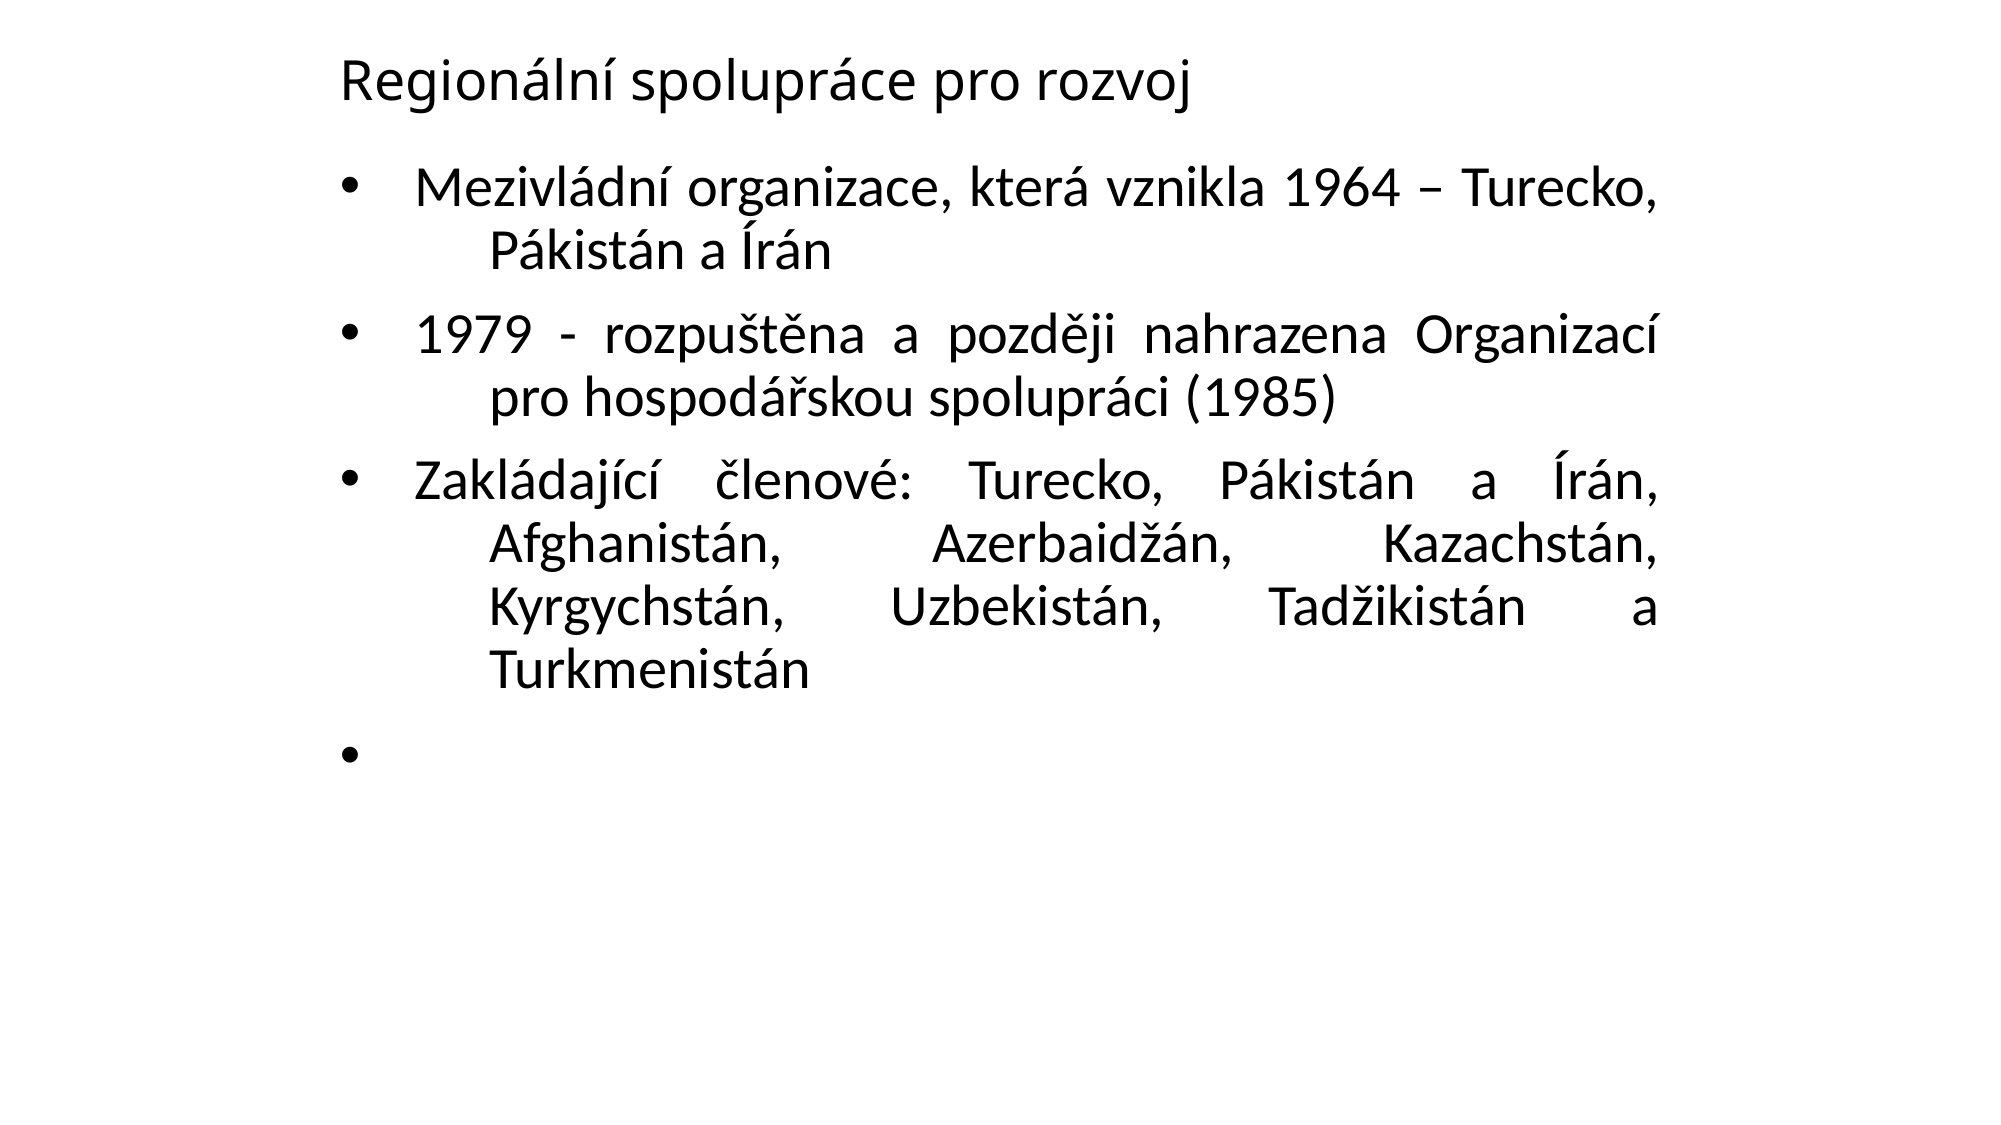

# Regionální spolupráce pro rozvoj
Mezivládní organizace, která vznikla 1964 – Turecko, Pákistán a Írán​
1979 - rozpuštěna a později nahrazena Organizací pro hospodářskou spolupráci (1985)​
Zakládající členové: Turecko, Pákistán a Írán​, Afghanistán, Azerbaidžán, Kazachstán, Kyrgychstán, Uzbekistán, Tadžikistán a Turkmenistán